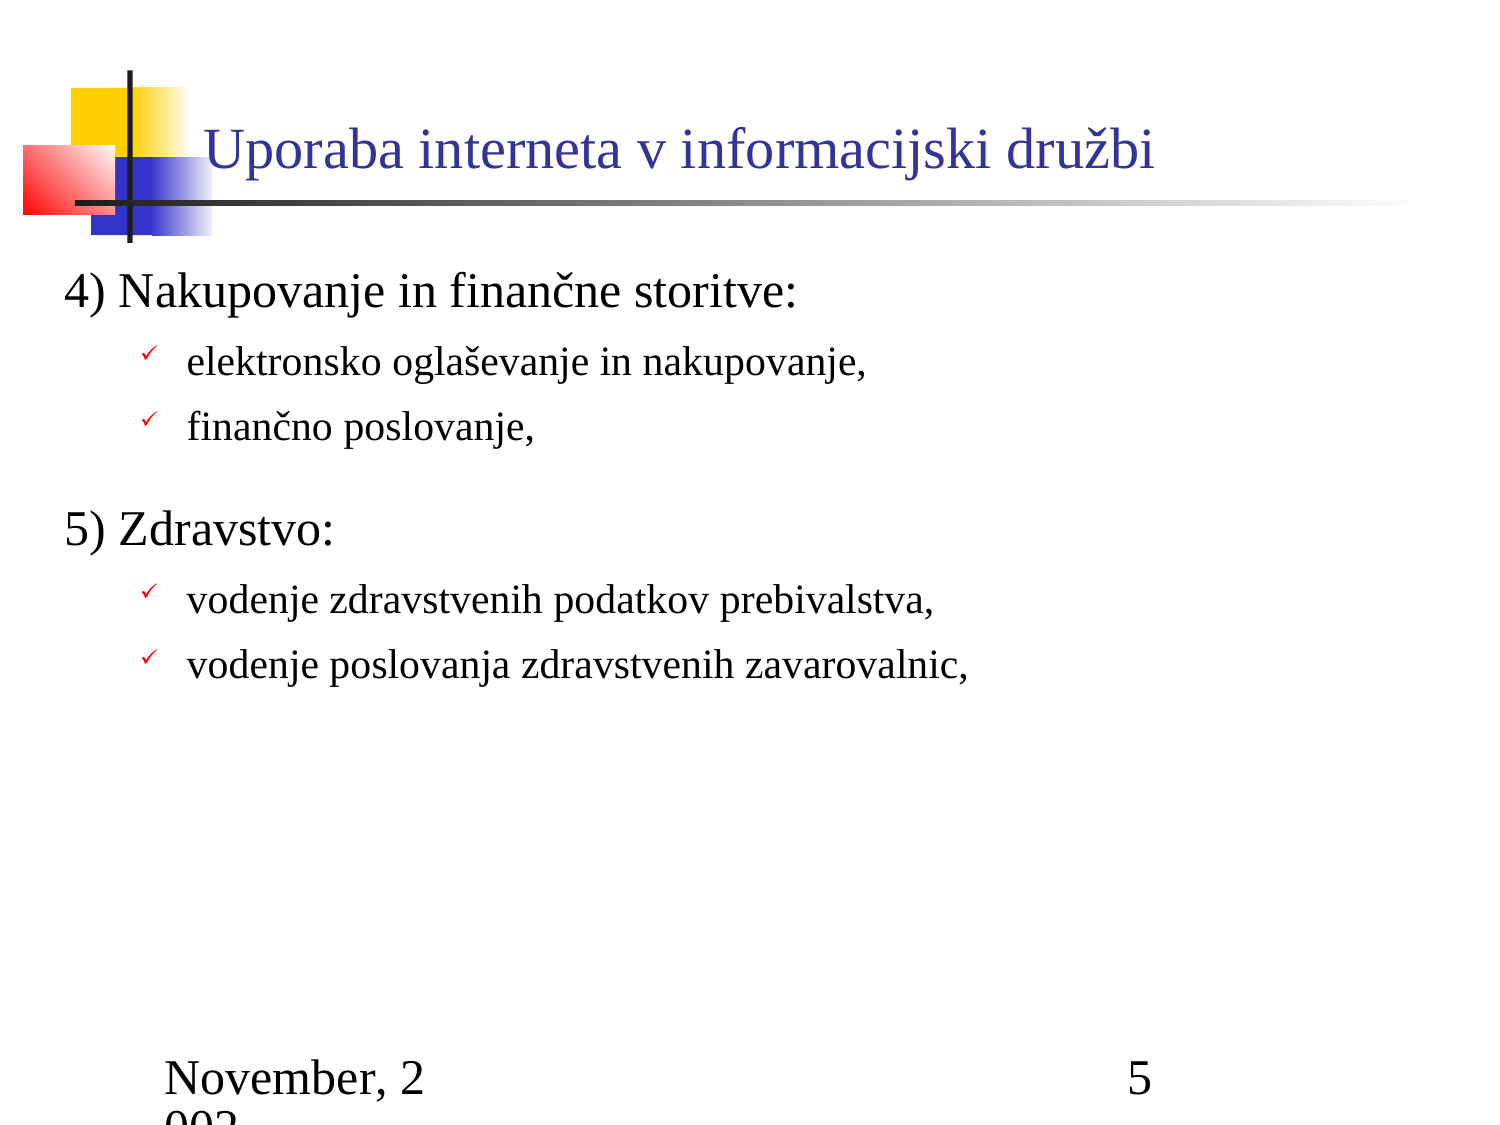

# Uporaba interneta v informacijski družbi
4) Nakupovanje in finančne storitve:
elektronsko oglaševanje in nakupovanje,
finančno poslovanje,
5) Zdravstvo:
vodenje zdravstvenih podatkov prebivalstva,
vodenje poslovanja zdravstvenih zavarovalnic,
November, 2002
TR
5